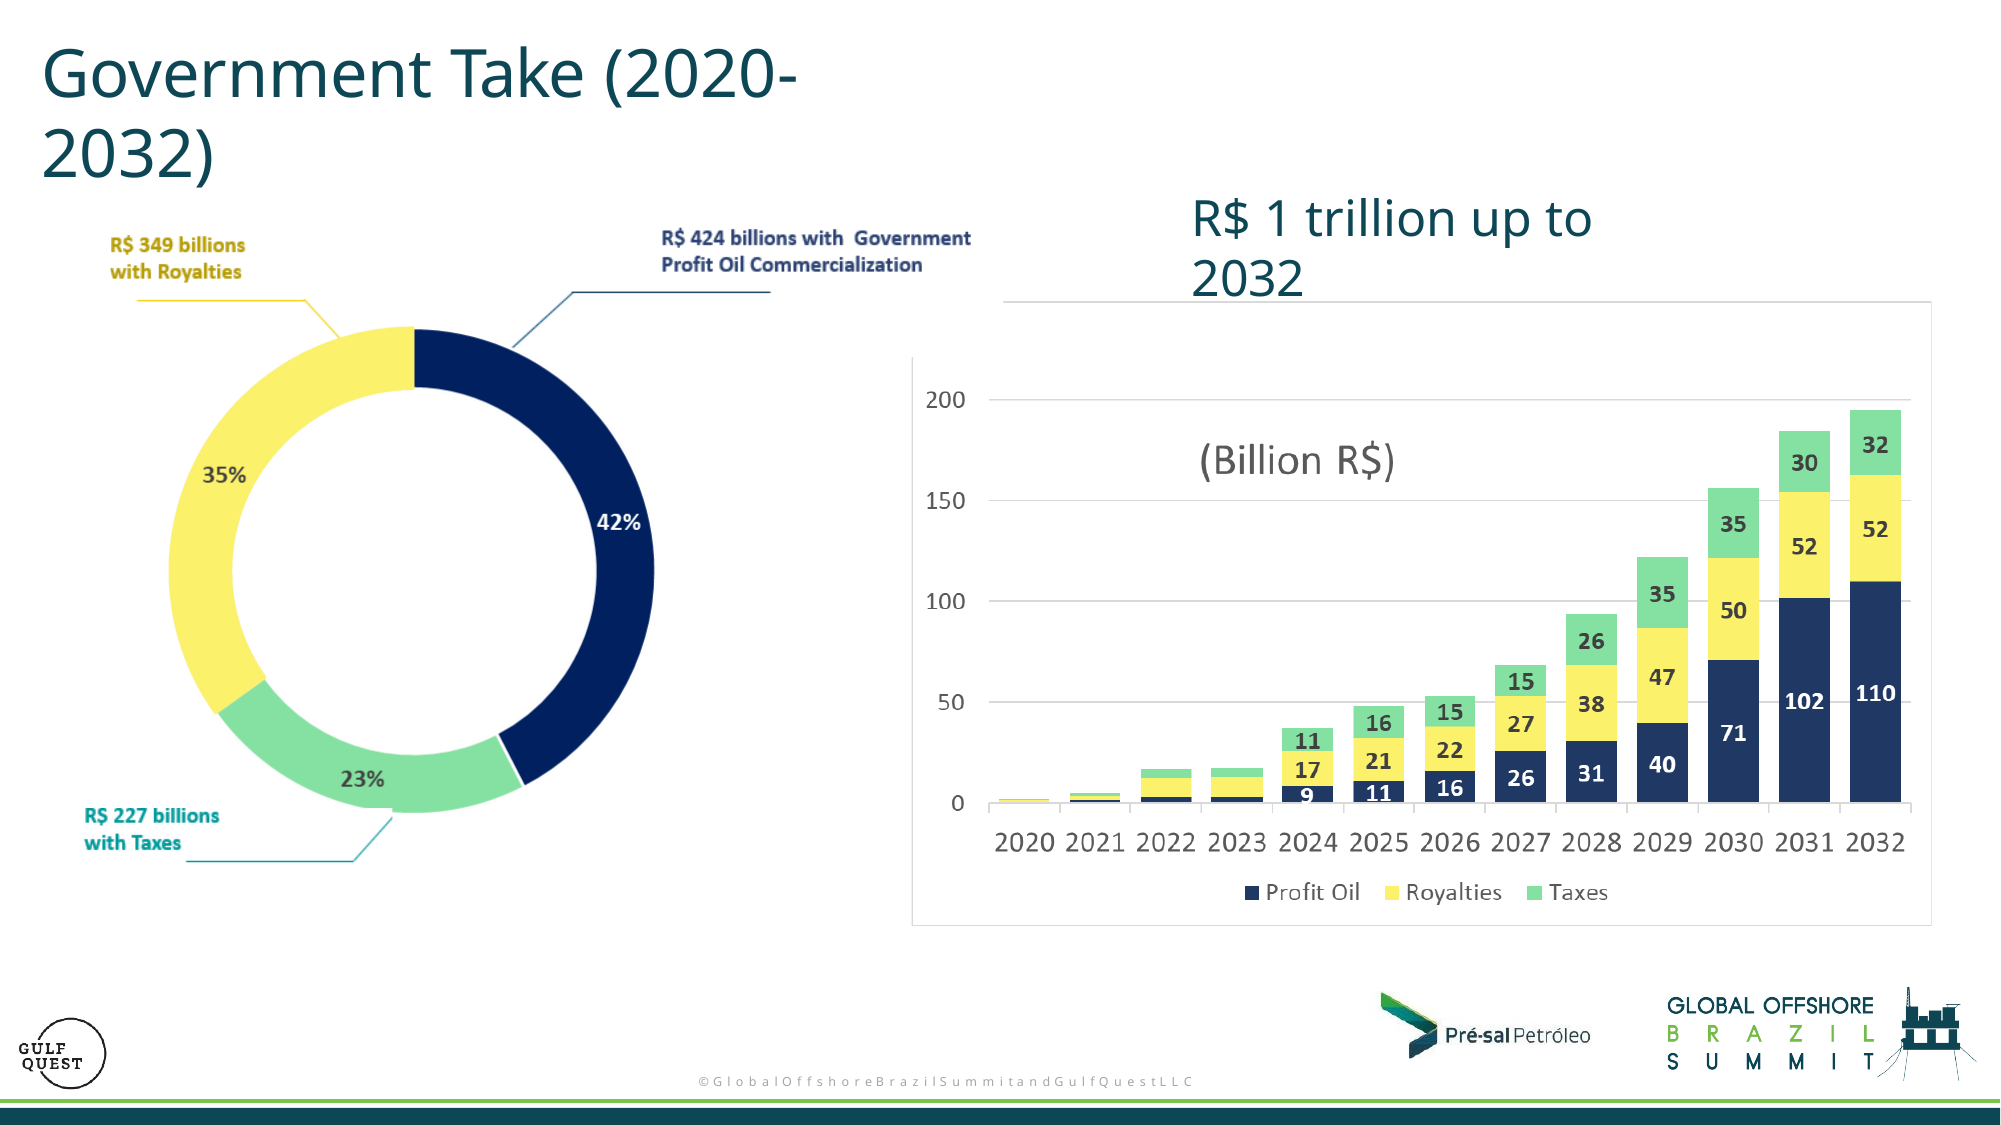

Government Take (2020-2032)
R$ 1 trillion up to 2032
© G l o b a l O f f s h o r e B r a z i l S u m m i t a n d G u l f Q u e s t L L C